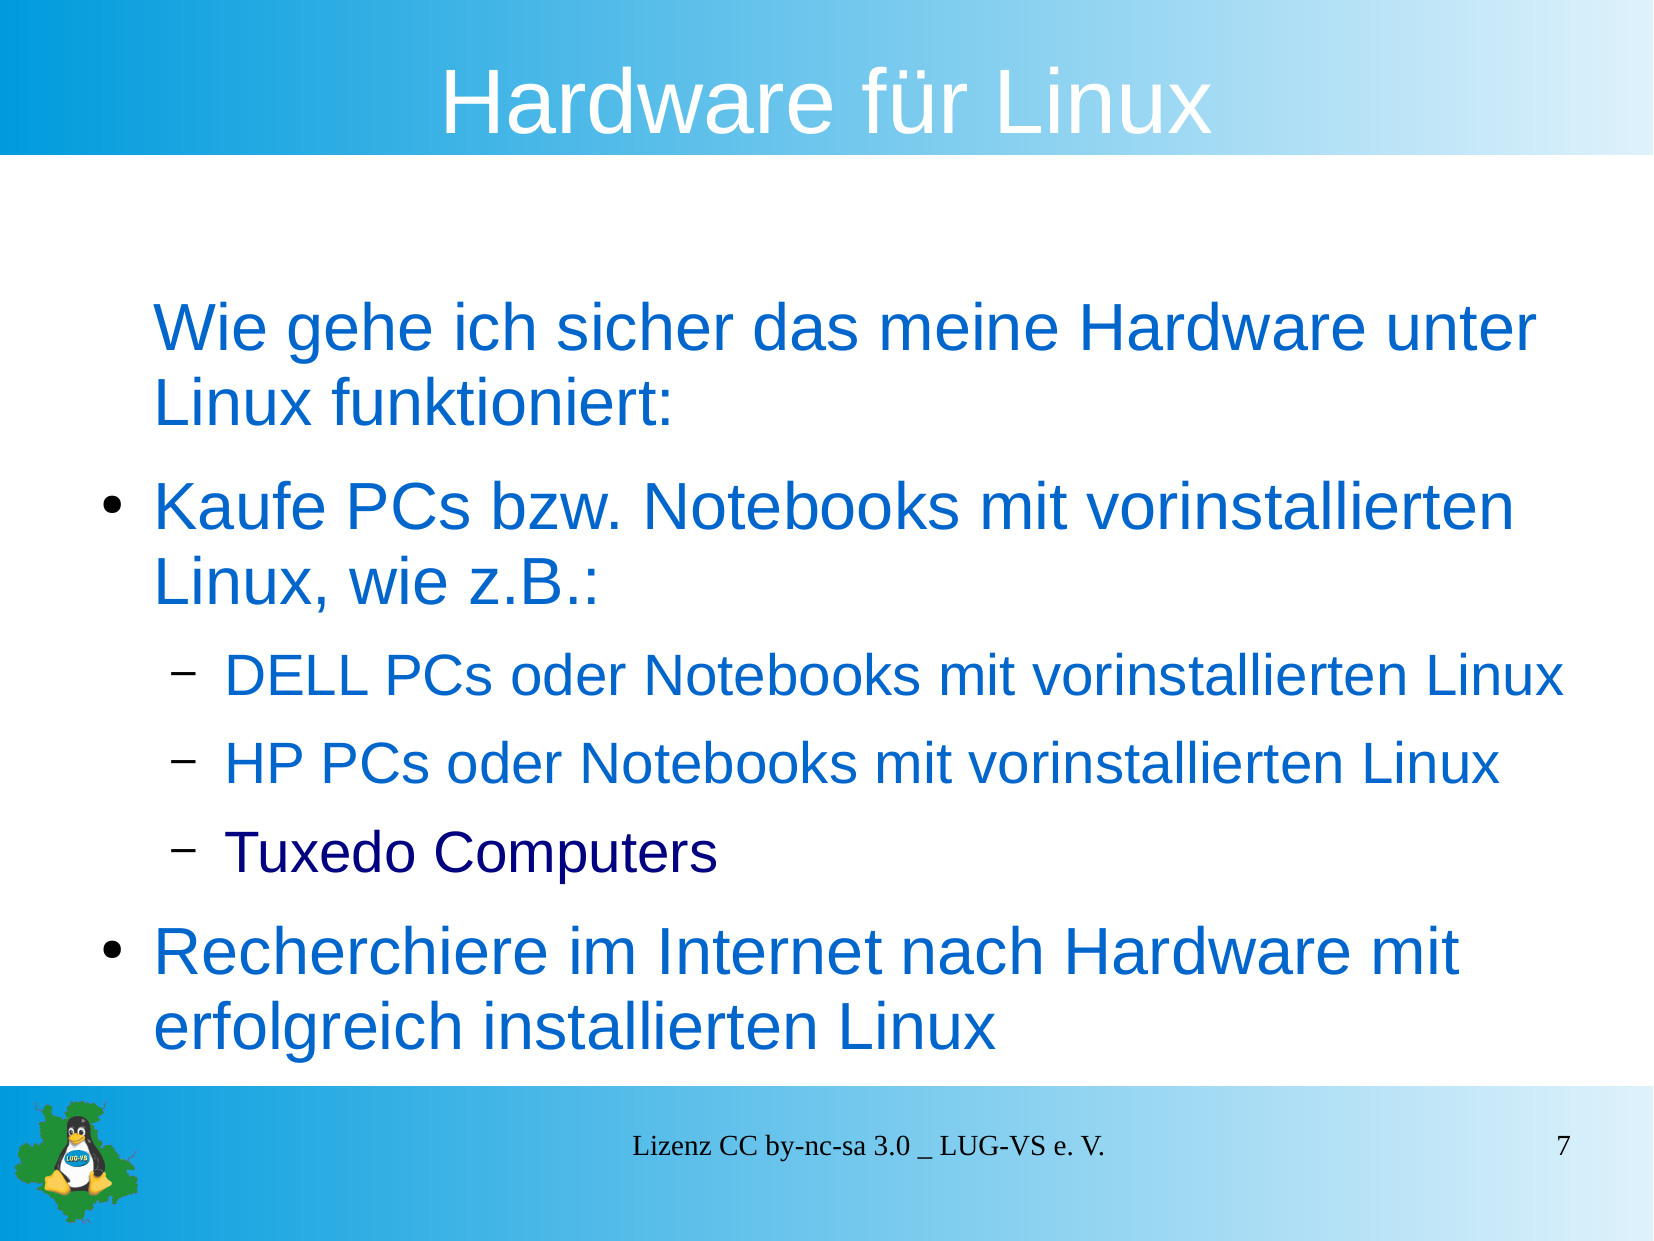

# Hardware für Linux
Wie gehe ich sicher das meine Hardware unter Linux funktioniert:
Kaufe PCs bzw. Notebooks mit vorinstallierten Linux, wie z.B.:
DELL PCs oder Notebooks mit vorinstallierten Linux
HP PCs oder Notebooks mit vorinstallierten Linux
Tuxedo Computers
Recherchiere im Internet nach Hardware mit erfolgreich installierten Linux